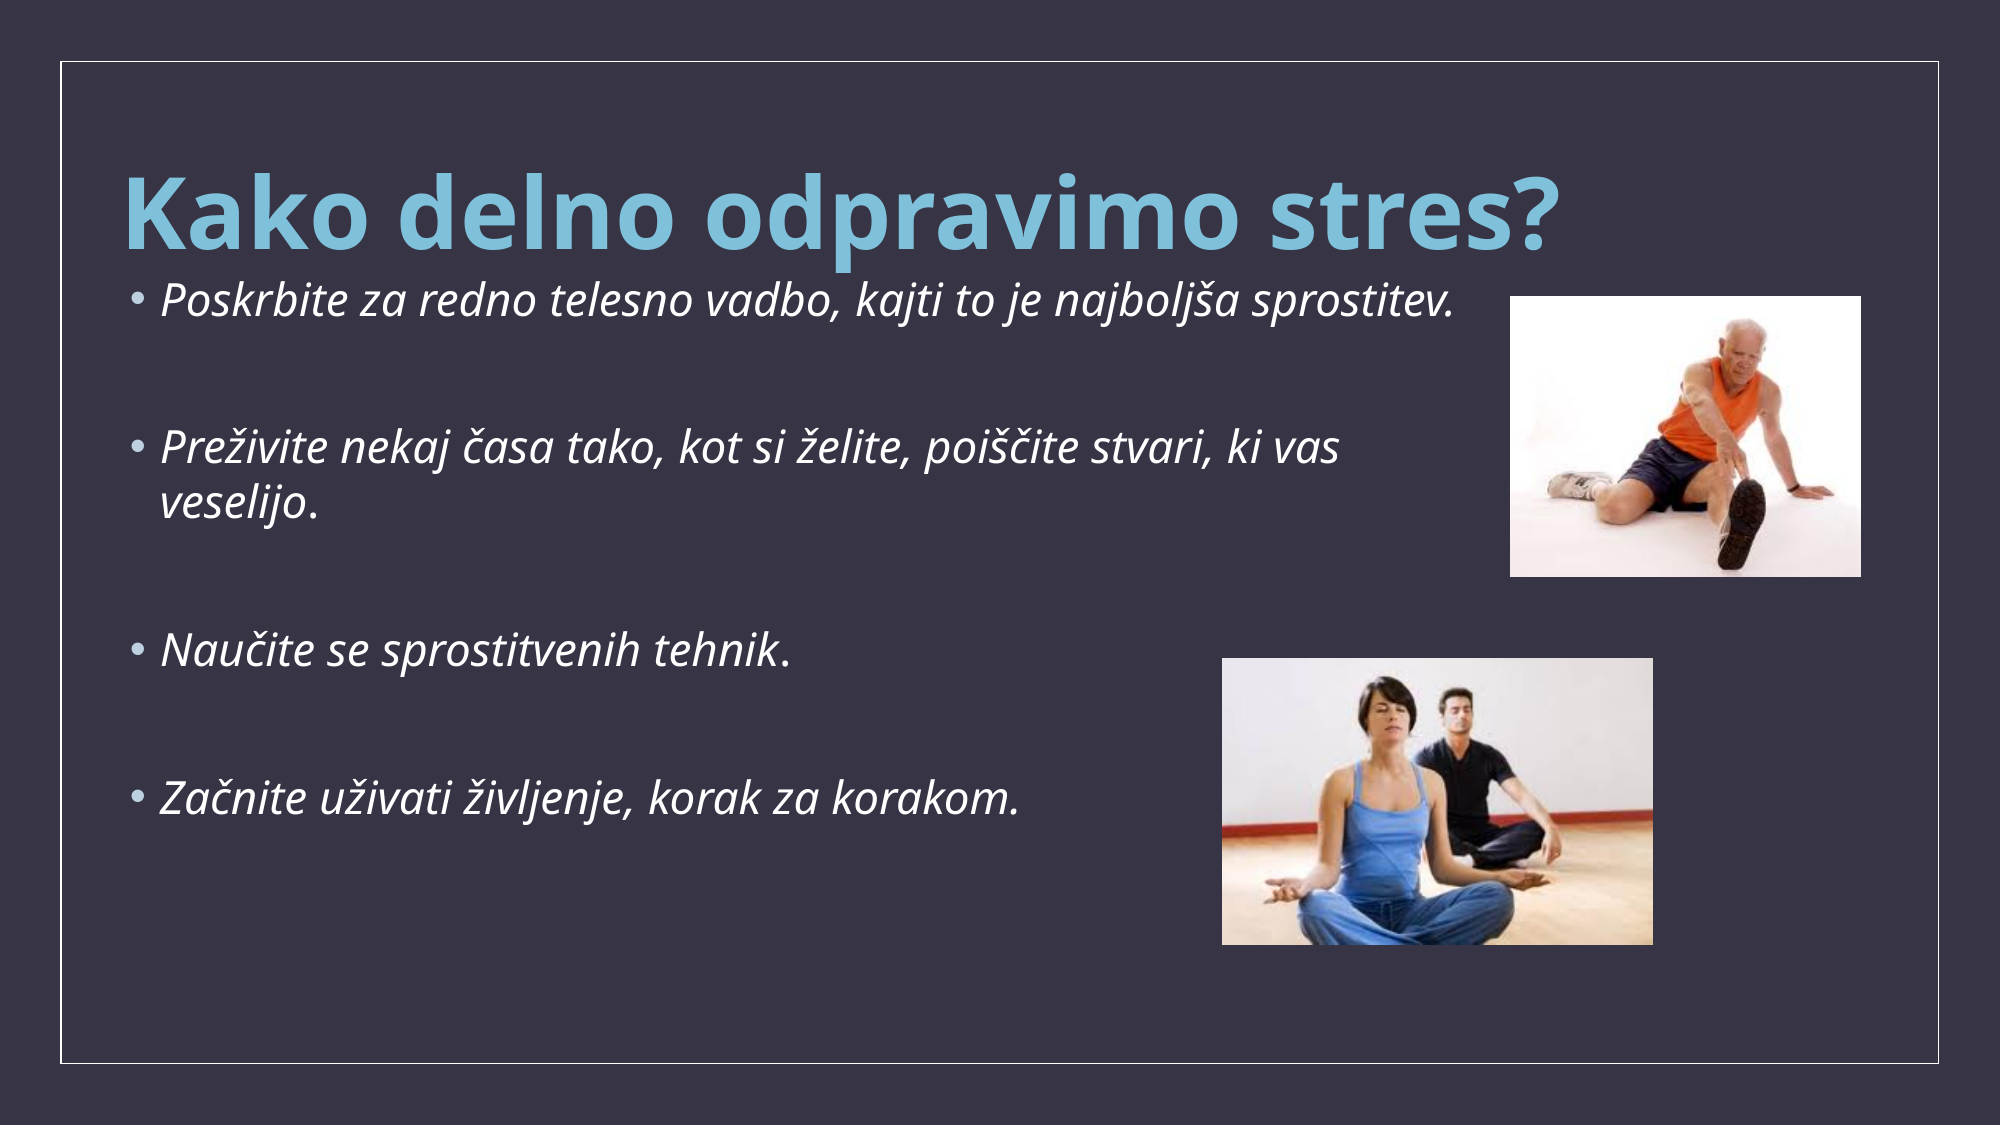

# Kako delno odpravimo stres?
Poskrbite za redno telesno vadbo, kajti to je najboljša sprostitev.
Preživite nekaj časa tako, kot si želite, poiščite stvari, ki vas veselijo.
Naučite se sprostitvenih tehnik.
Začnite uživati življenje, korak za korakom.